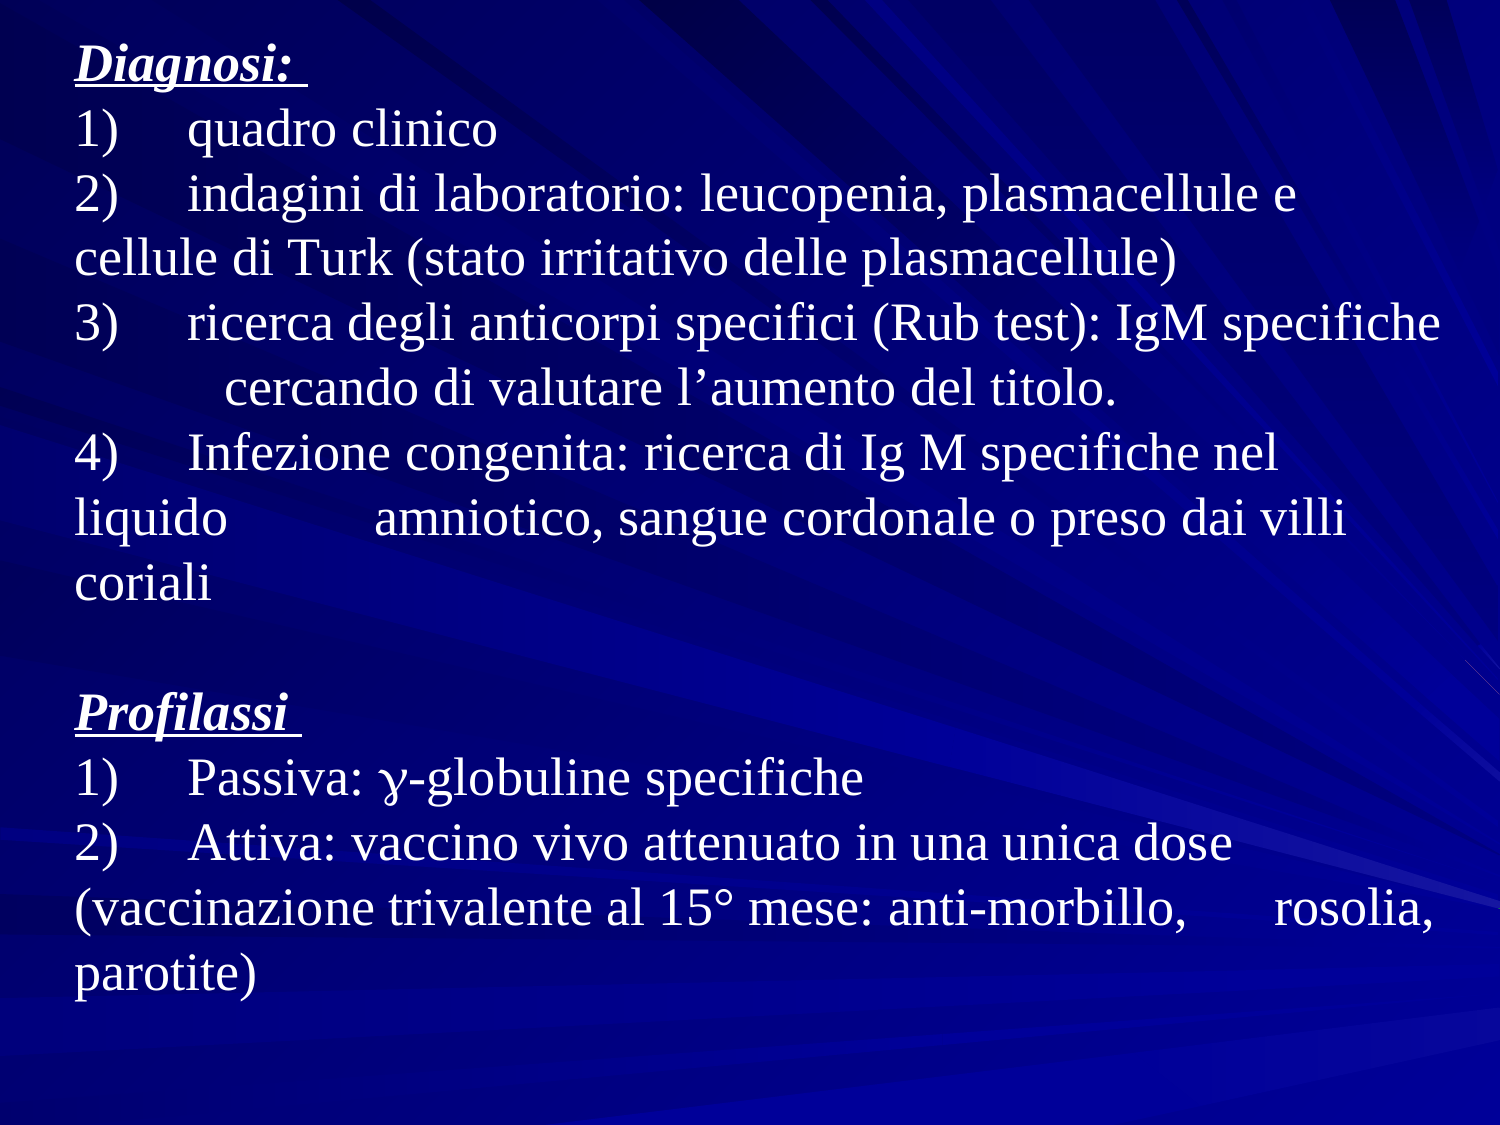

Diagnosi:
1)     quadro clinico
2)     indagini di laboratorio: leucopenia, plasmacellule e 	cellule di Turk (stato irritativo delle plasmacellule)
3)     ricerca degli anticorpi specifici (Rub test): IgM specifiche 	cercando di valutare l’aumento del titolo.
4)     Infezione congenita: ricerca di Ig M specifiche nel liquido 	amniotico, sangue cordonale o preso dai villi coriali
Profilassi
1)     Passiva: -globuline specifiche
2)     Attiva: vaccino vivo attenuato in una unica dose 	(vaccinazione trivalente al 15° mese: anti-morbillo, 	rosolia, parotite)